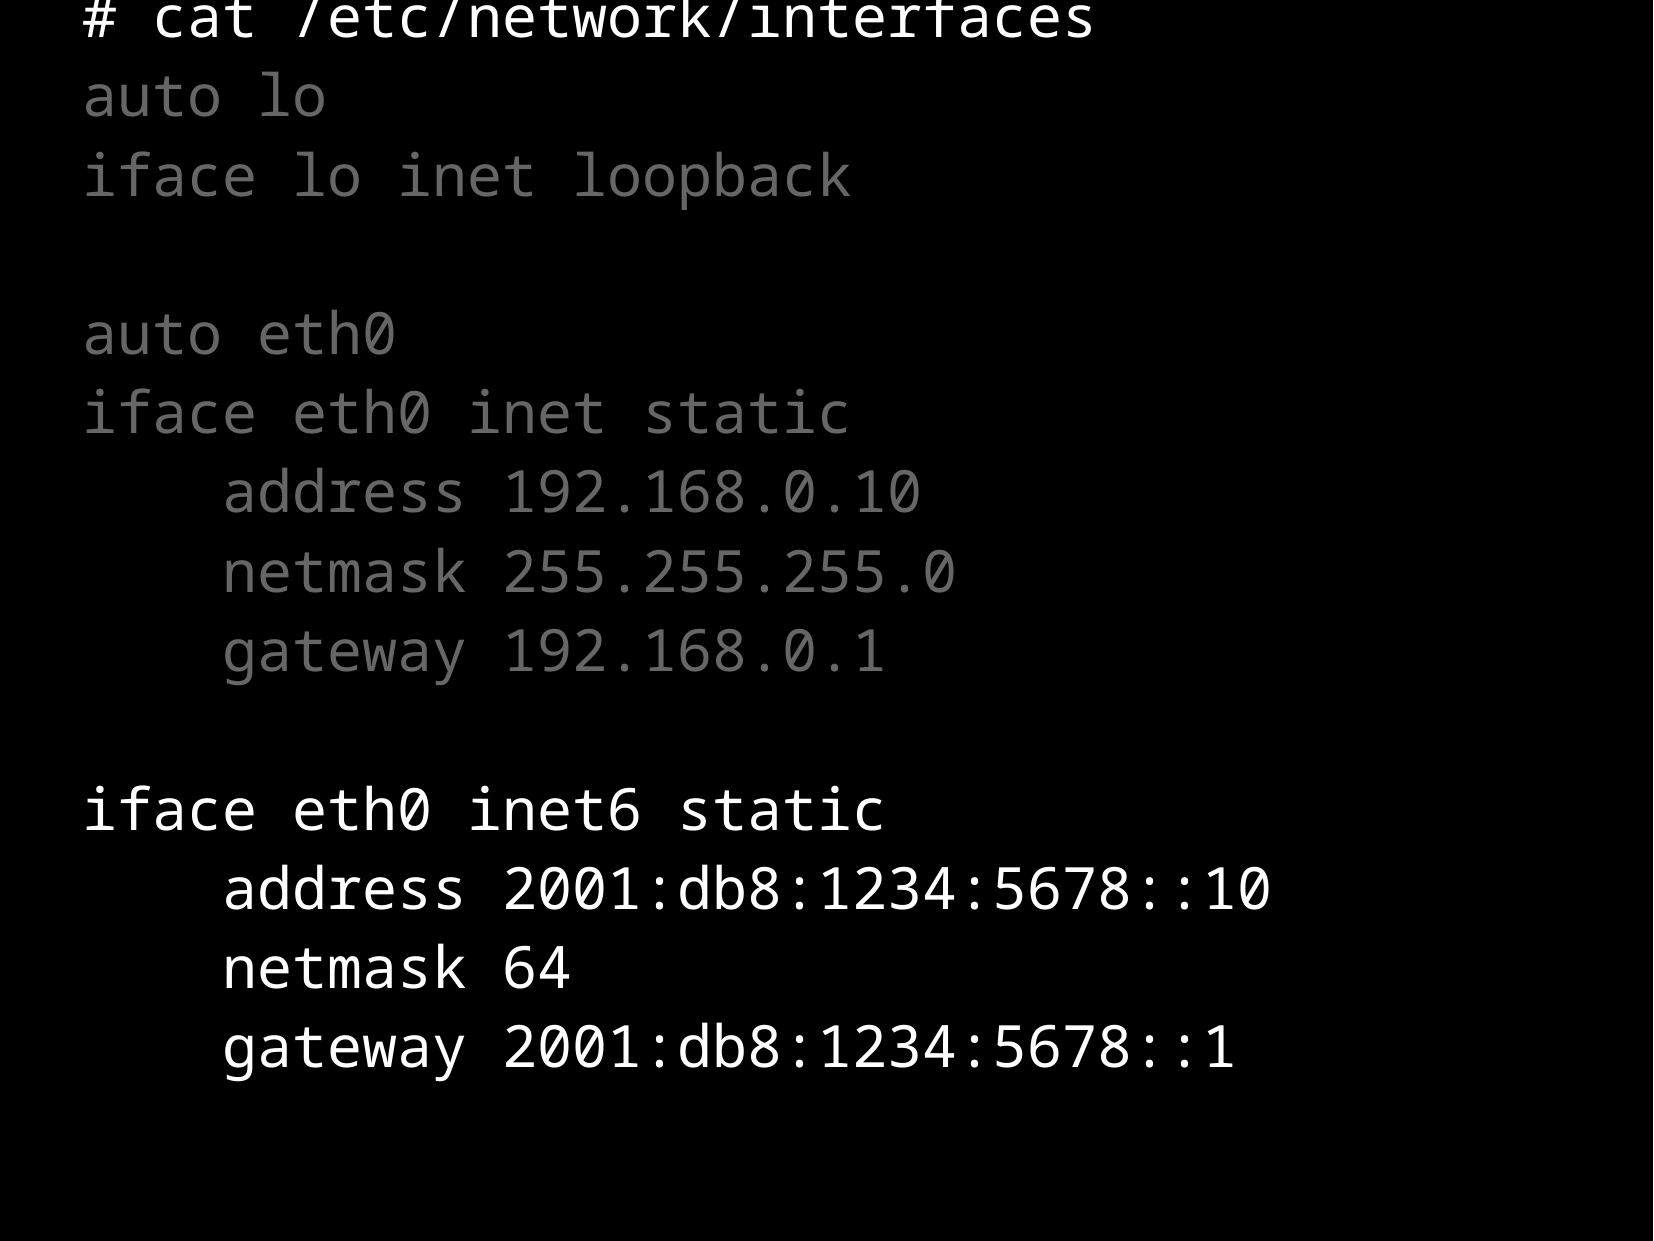

# # cat /etc/network/interfaces
auto lo
iface lo inet loopback
auto eth0
iface eth0 inet static
 address 192.168.0.10
 netmask 255.255.255.0
 gateway 192.168.0.1
iface eth0 inet6 static
 address 2001:db8:1234:5678::10
 netmask 64
 gateway 2001:db8:1234:5678::1